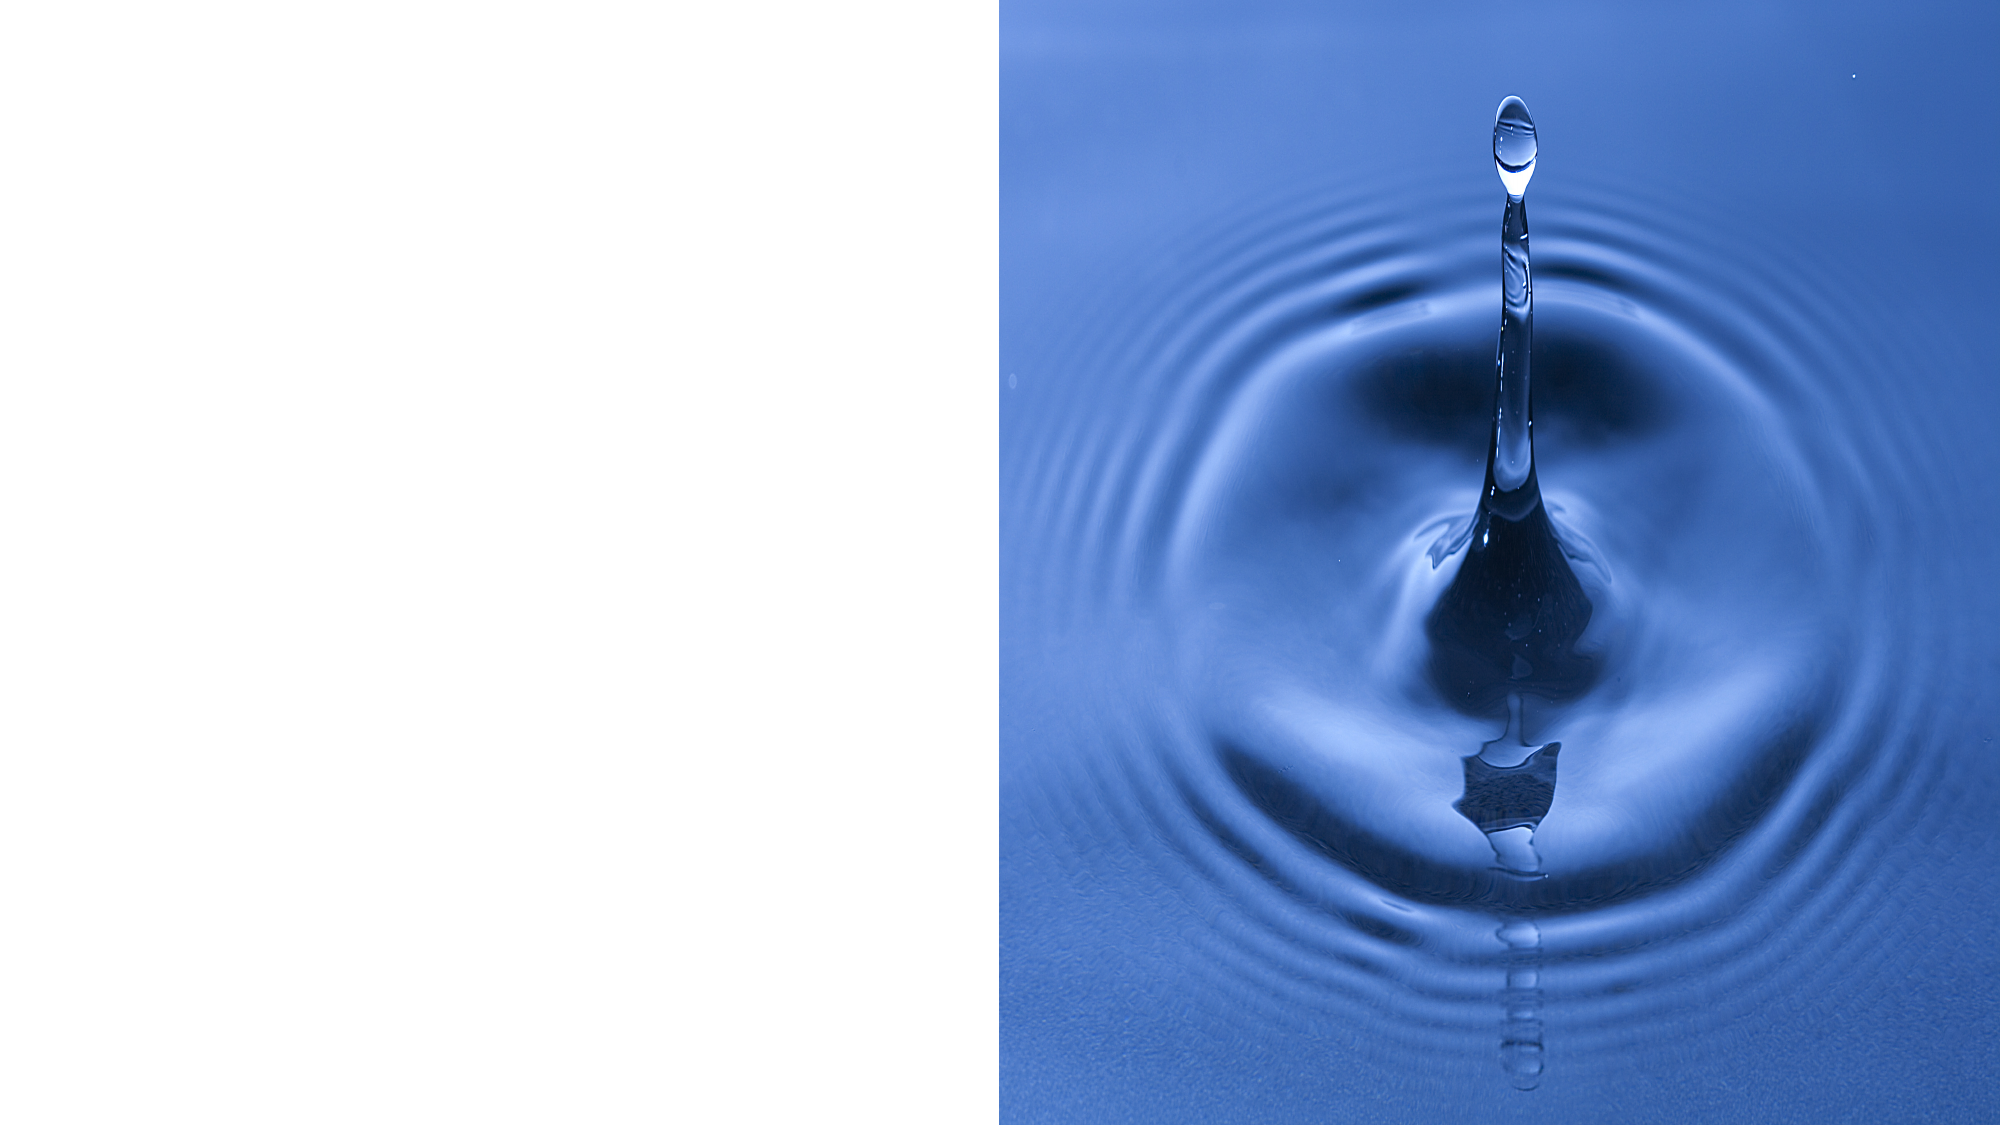

# Empathy
Being empathetic also allows people to understand the power dynamics that often influence social relationships, especially in workplace settings.
Those competent in that area are able to:
• Sense who possess power in different relationships
• Understand how these forces influence feelings and behaviours
Deze foto van Onbekende auteur is gelicentieerd onder CC BY-SA-NC